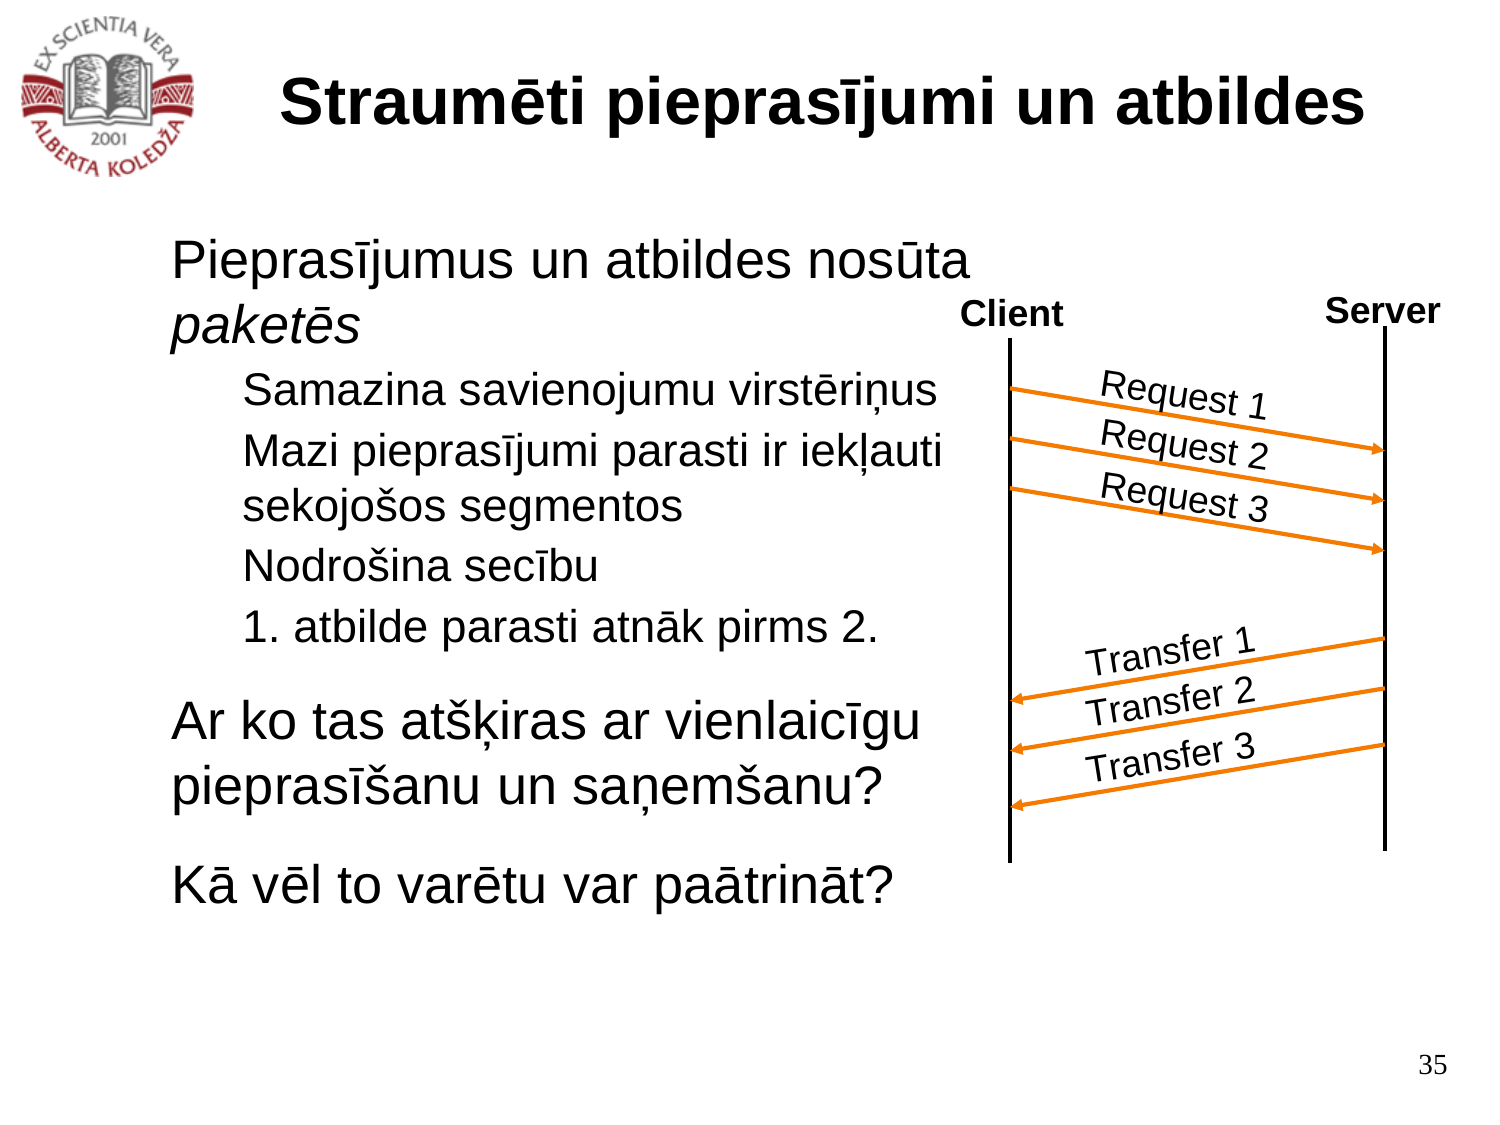

# Straumēti pieprasījumi un atbildes
Pieprasījumus un atbildes nosūta paketēs
Samazina savienojumu virstēriņus
Mazi pieprasījumi parasti ir iekļauti sekojošos segmentos
Nodrošina secību
1. atbilde parasti atnāk pirms 2.
Ar ko tas atšķiras ar vienlaicīgu pieprasīšanu un saņemšanu?
Kā vēl to varētu var paātrināt?
Server
Client
Request 1
Request 2
Request 3
Transfer 1
Transfer 2
Transfer 3